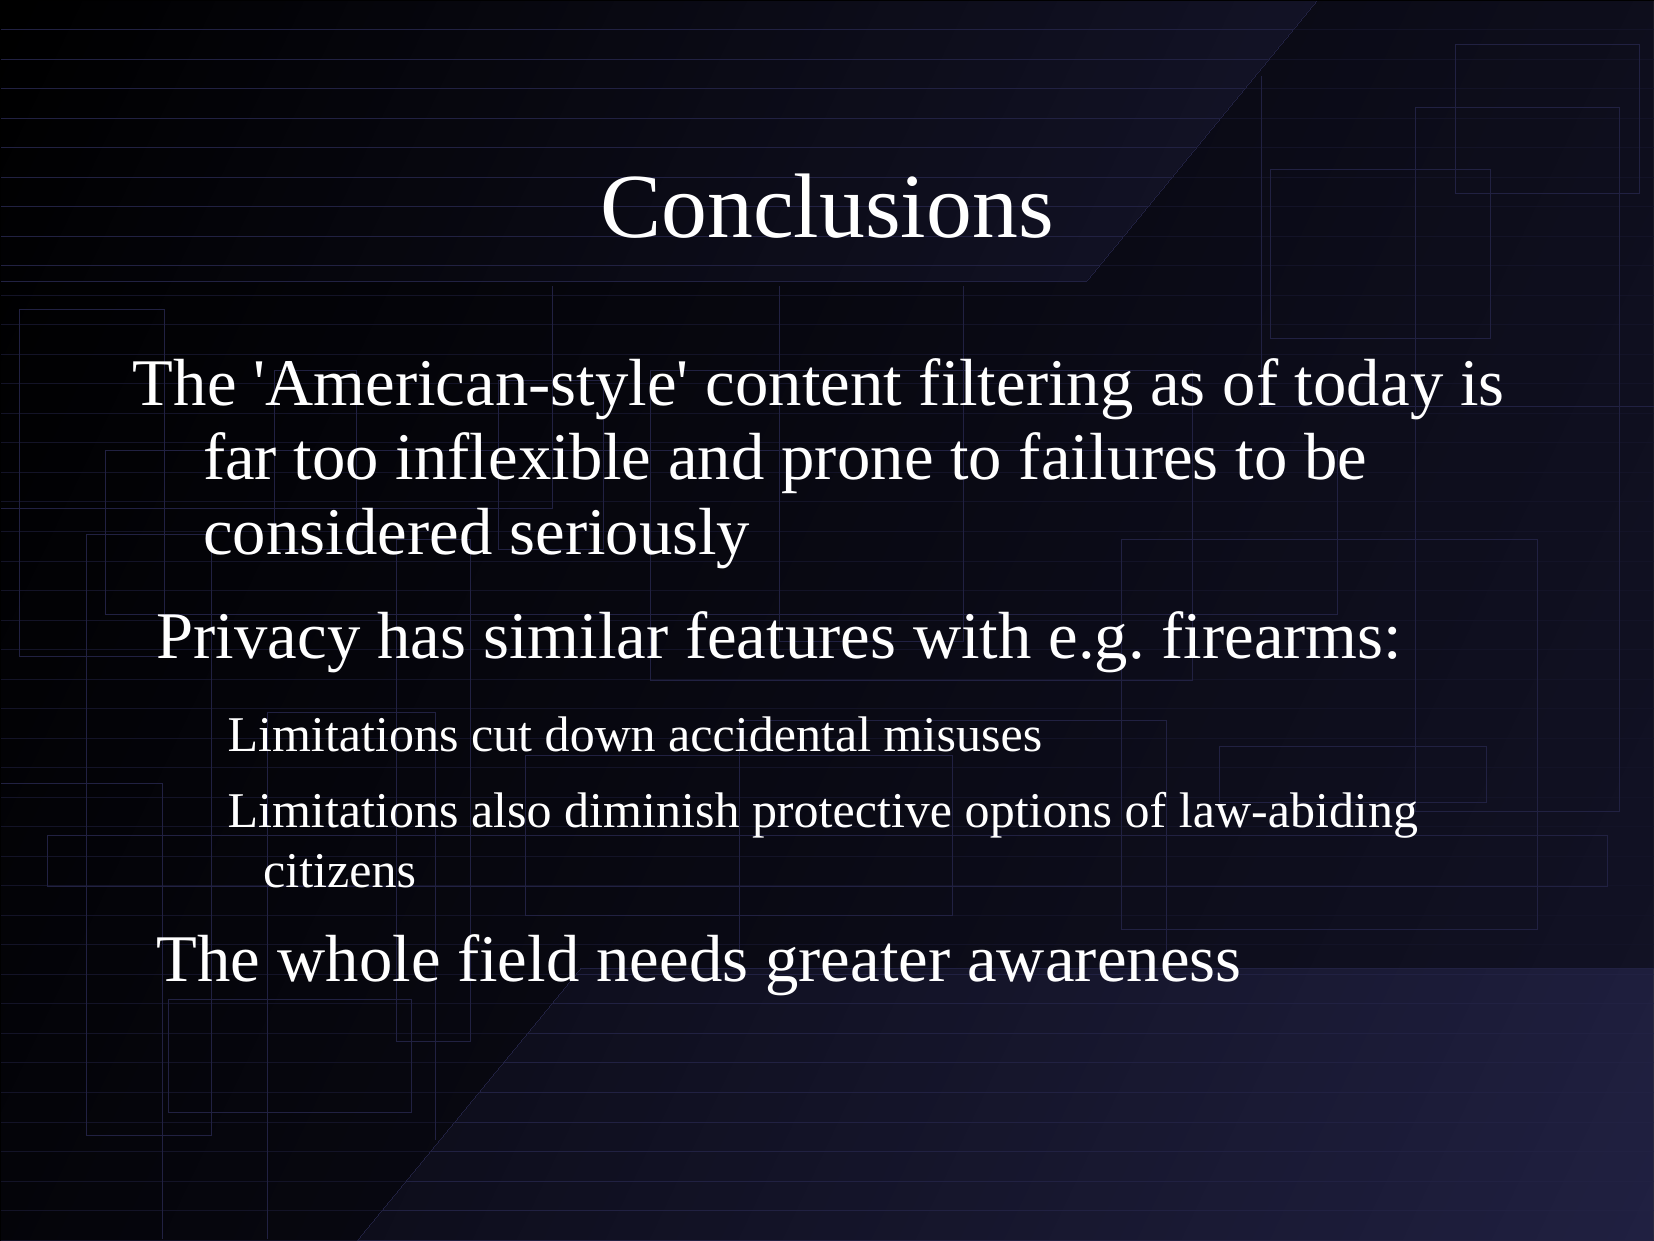

# Conclusions
The 'American-style' content filtering as of today is far too inflexible and prone to failures to be considered seriously
Privacy has similar features with e.g. firearms:
Limitations cut down accidental misuses
Limitations also diminish protective options of law-abiding citizens
The whole field needs greater awareness